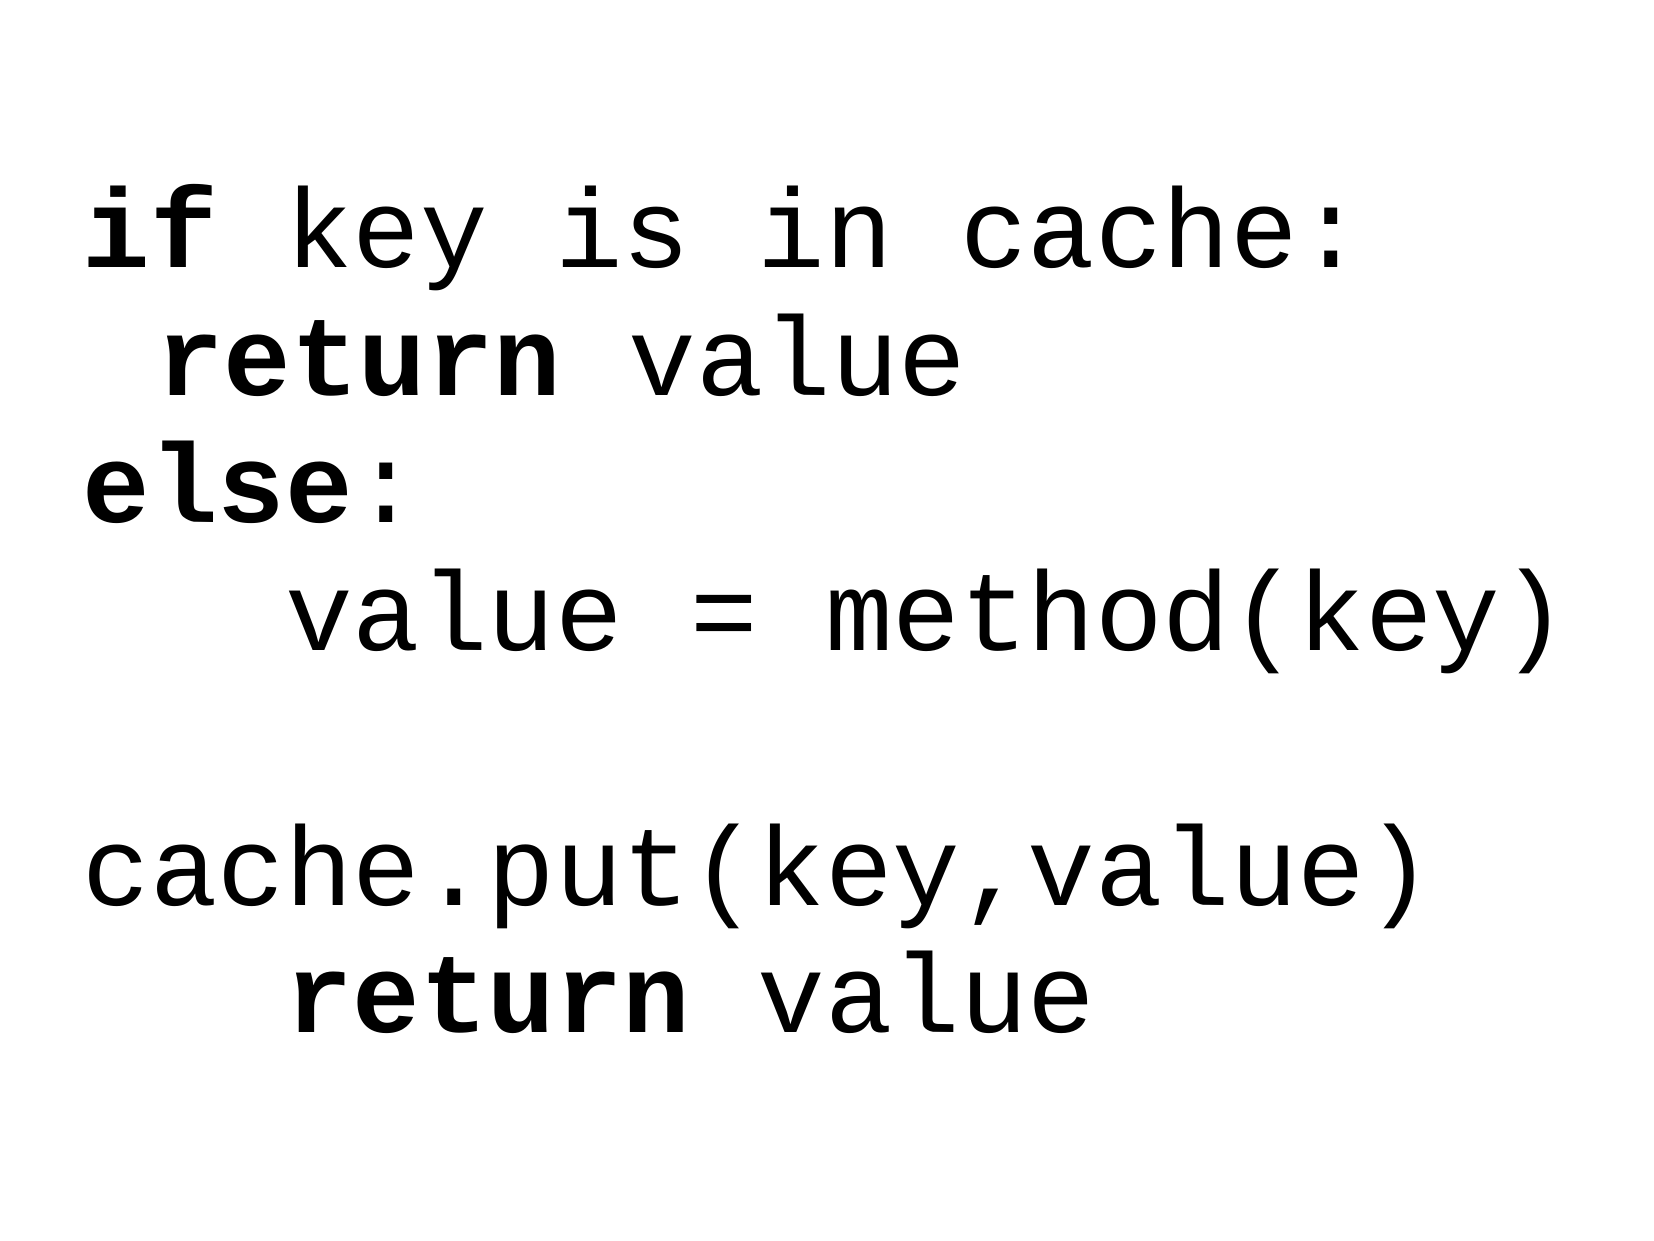

# if key is in cache:
	return value
else:
 value = method(key)
 cache.put(key,value)
 return value